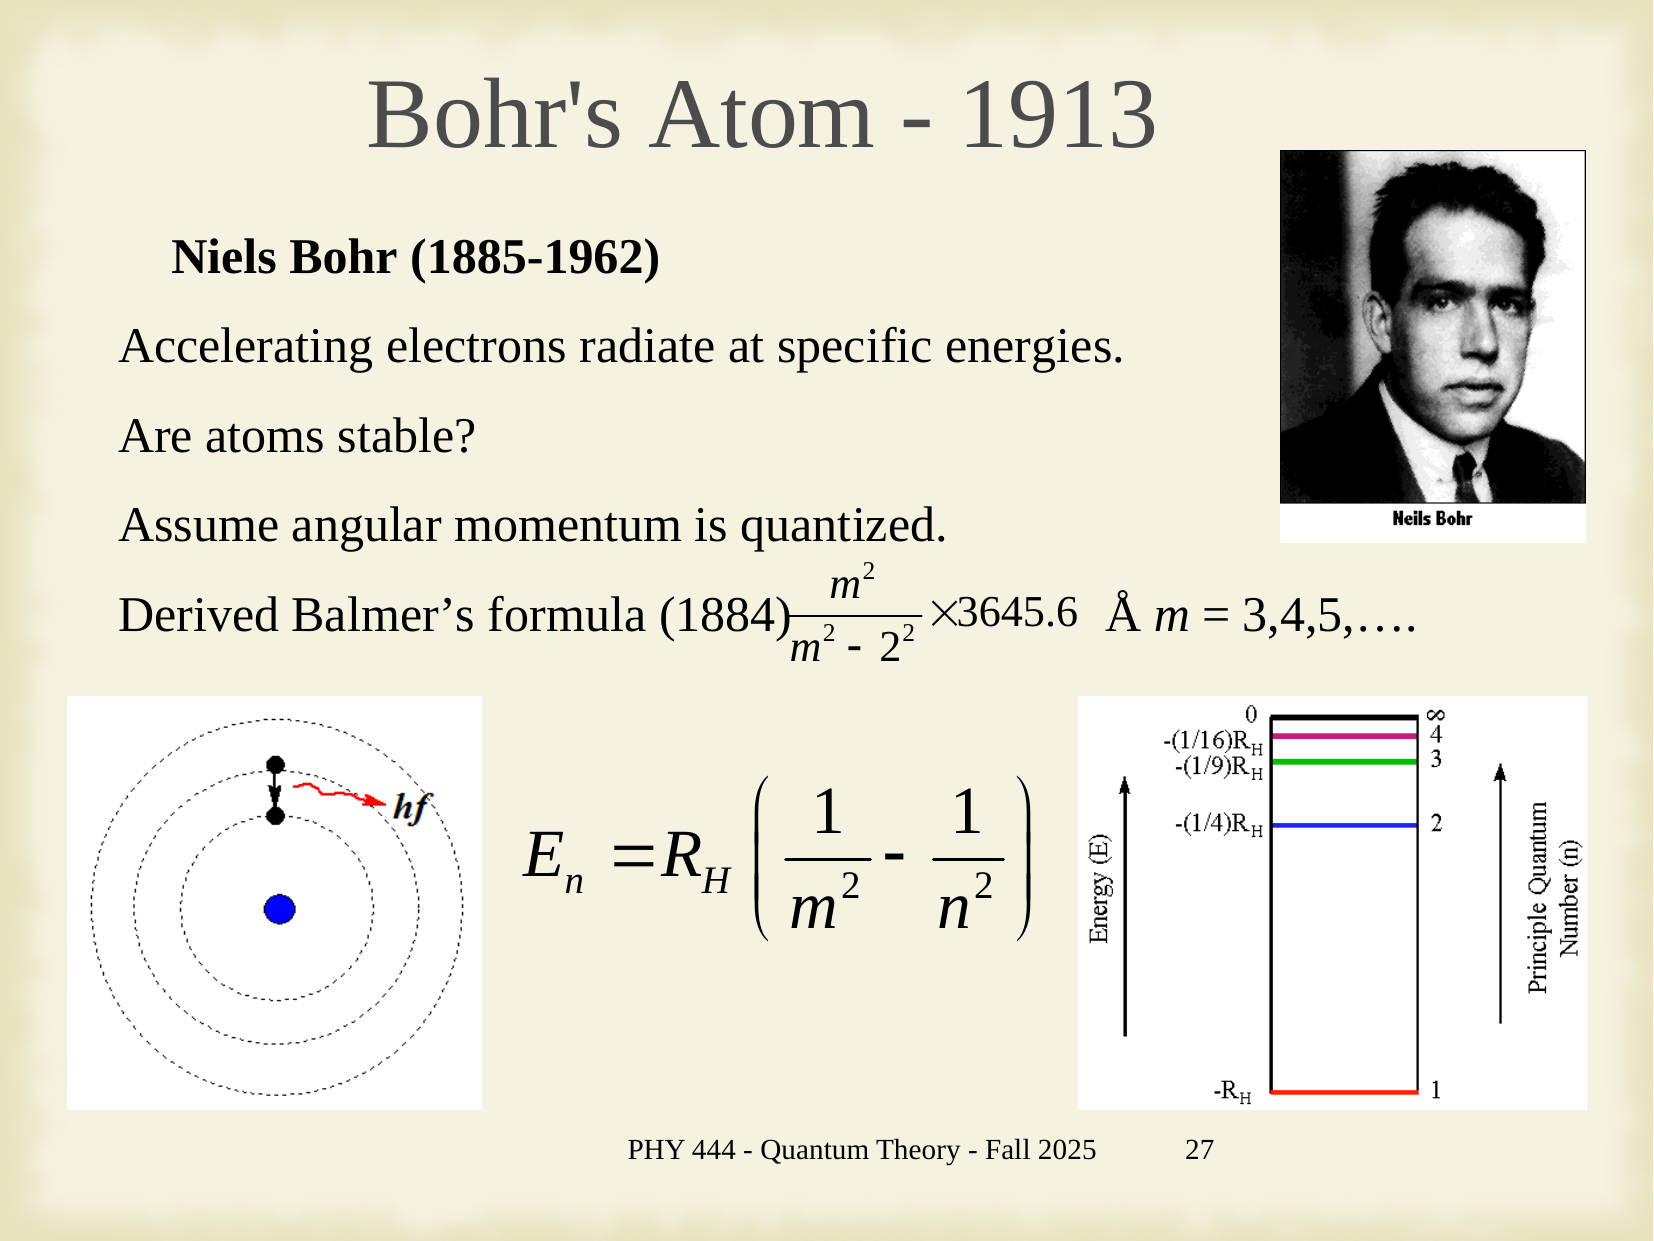

# Bohr's Atom - 1913
Niels Bohr (1885-1962)
Accelerating electrons radiate at specific energies.
Are atoms stable?
Assume angular momentum is quantized.
Derived Balmer’s formula (1884) Å m = 3,4,5,….
PHY 444 - Quantum Theory - Fall 2025